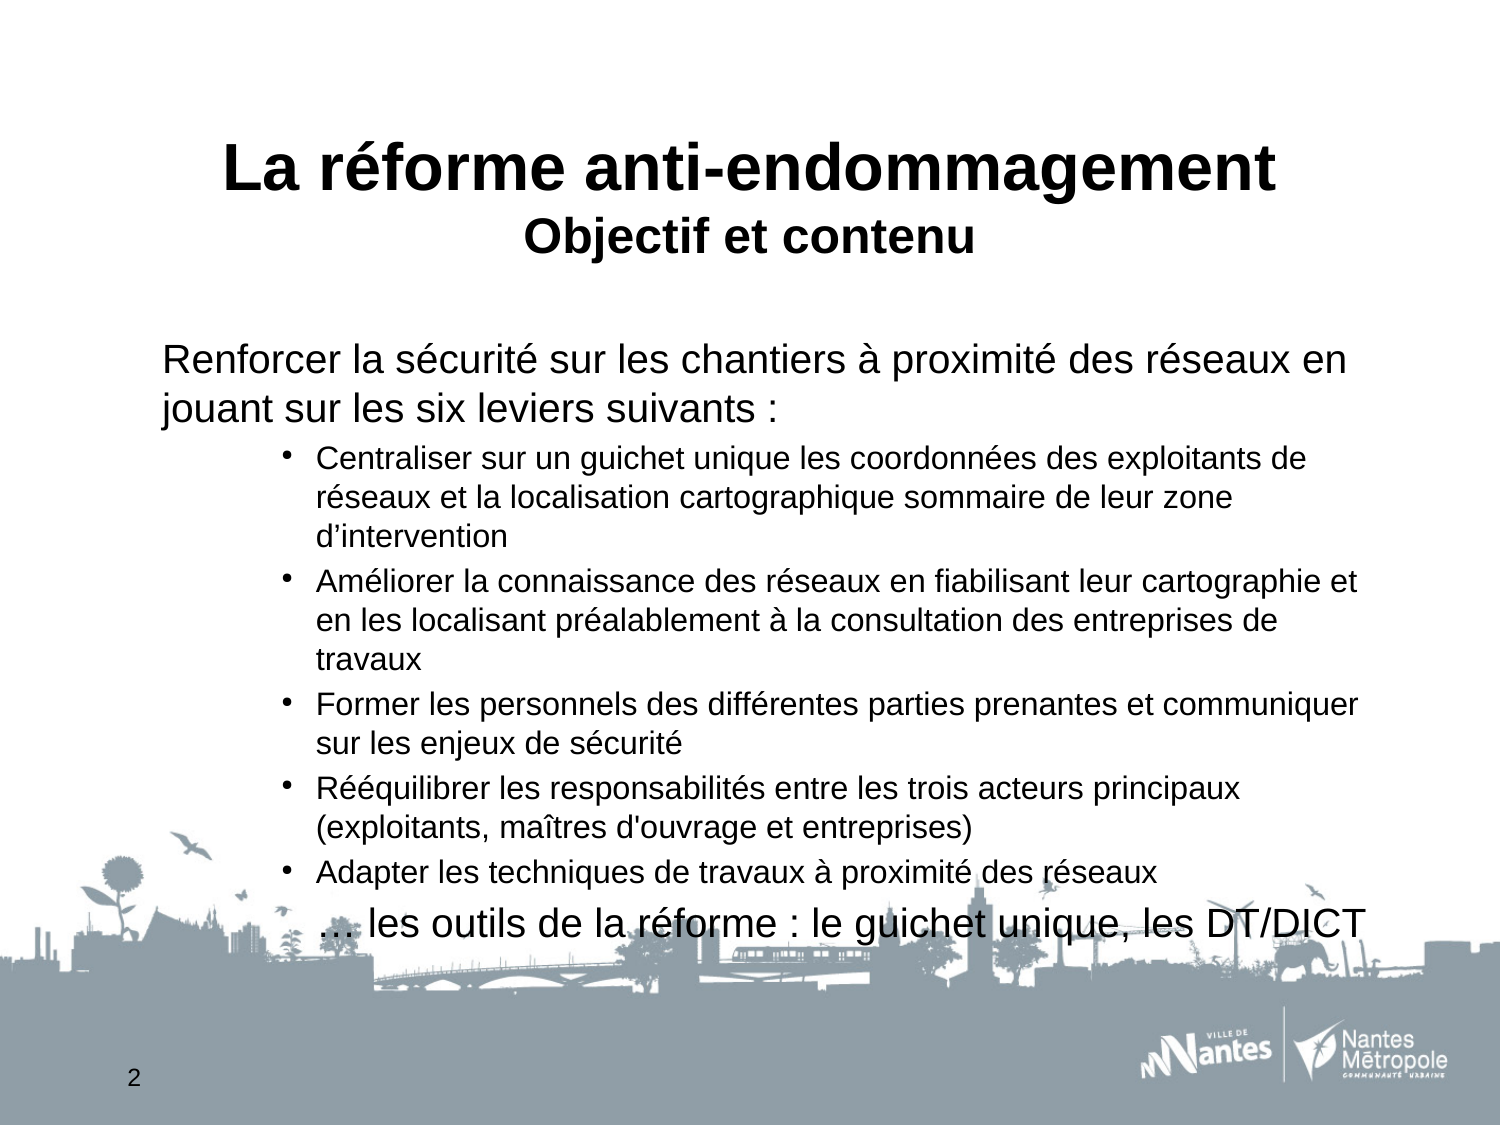

# La réforme anti-endommagement Objectif et contenu
Renforcer la sécurité sur les chantiers à proximité des réseaux en jouant sur les six leviers suivants :
Centraliser sur un guichet unique les coordonnées des exploitants de réseaux et la localisation cartographique sommaire de leur zone d’intervention
Améliorer la connaissance des réseaux en fiabilisant leur cartographie et en les localisant préalablement à la consultation des entreprises de travaux
Former les personnels des différentes parties prenantes et communiquer sur les enjeux de sécurité
Rééquilibrer les responsabilités entre les trois acteurs principaux (exploitants, maîtres d'ouvrage et entreprises)
Adapter les techniques de travaux à proximité des réseaux
… les outils de la réforme : le guichet unique, les DT/DICT
2